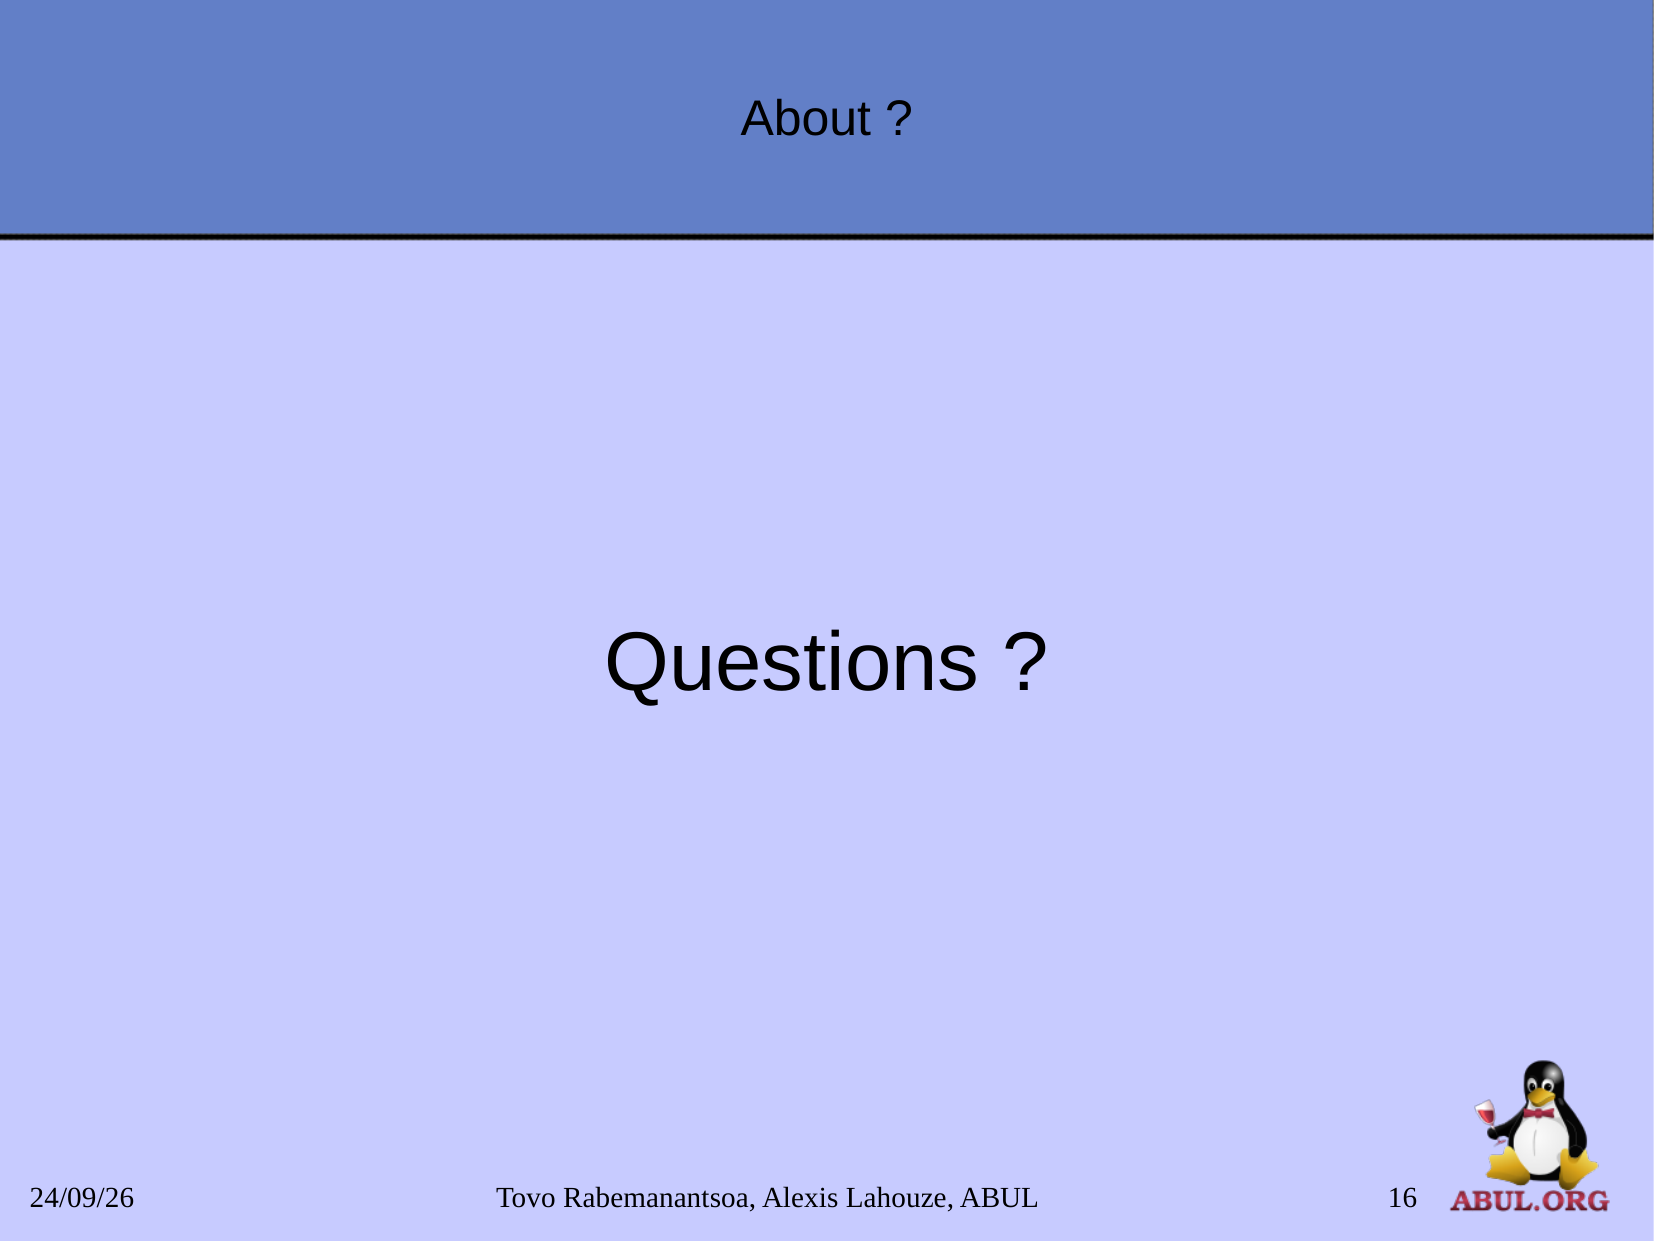

# About ?
Questions ?
Tovo Rabemanantsoa, Alexis Lahouze, ABUL
16